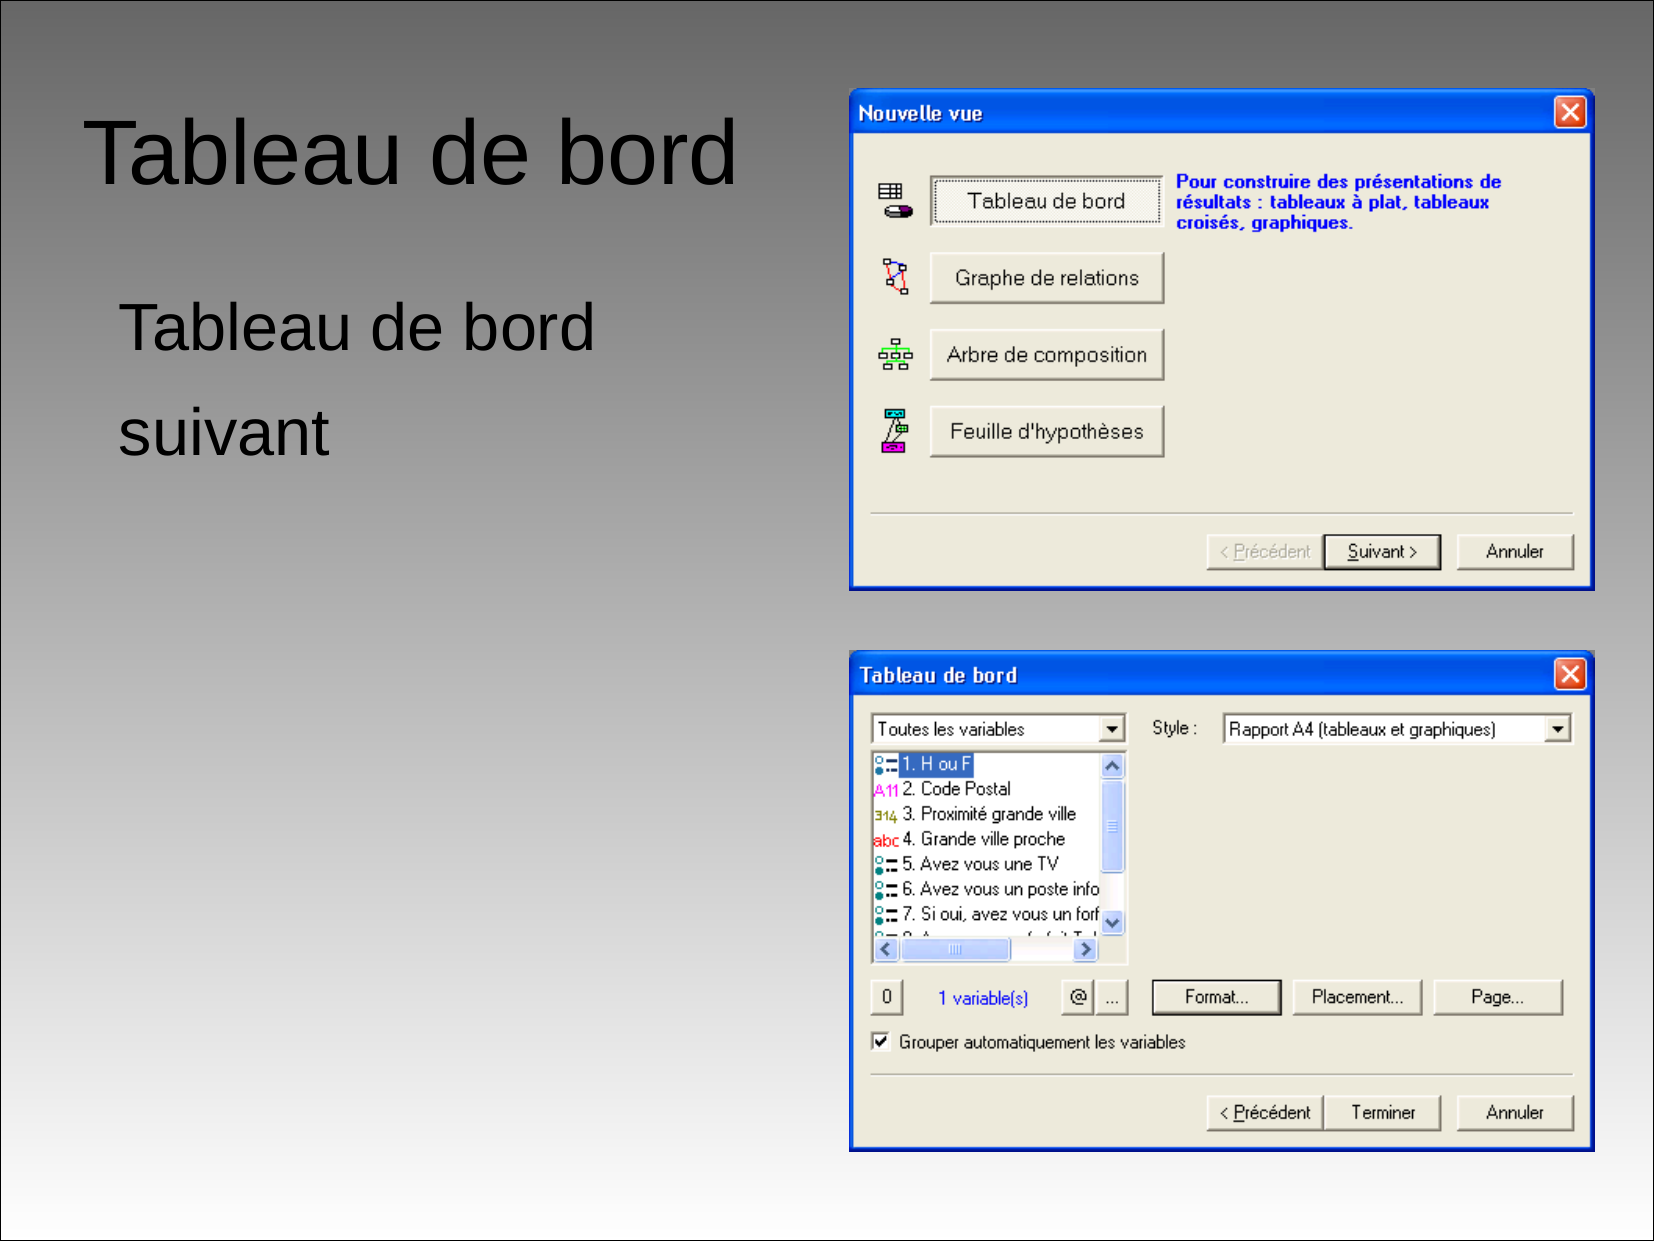

# Tableau de bord
 Tableau de bord
 suivant